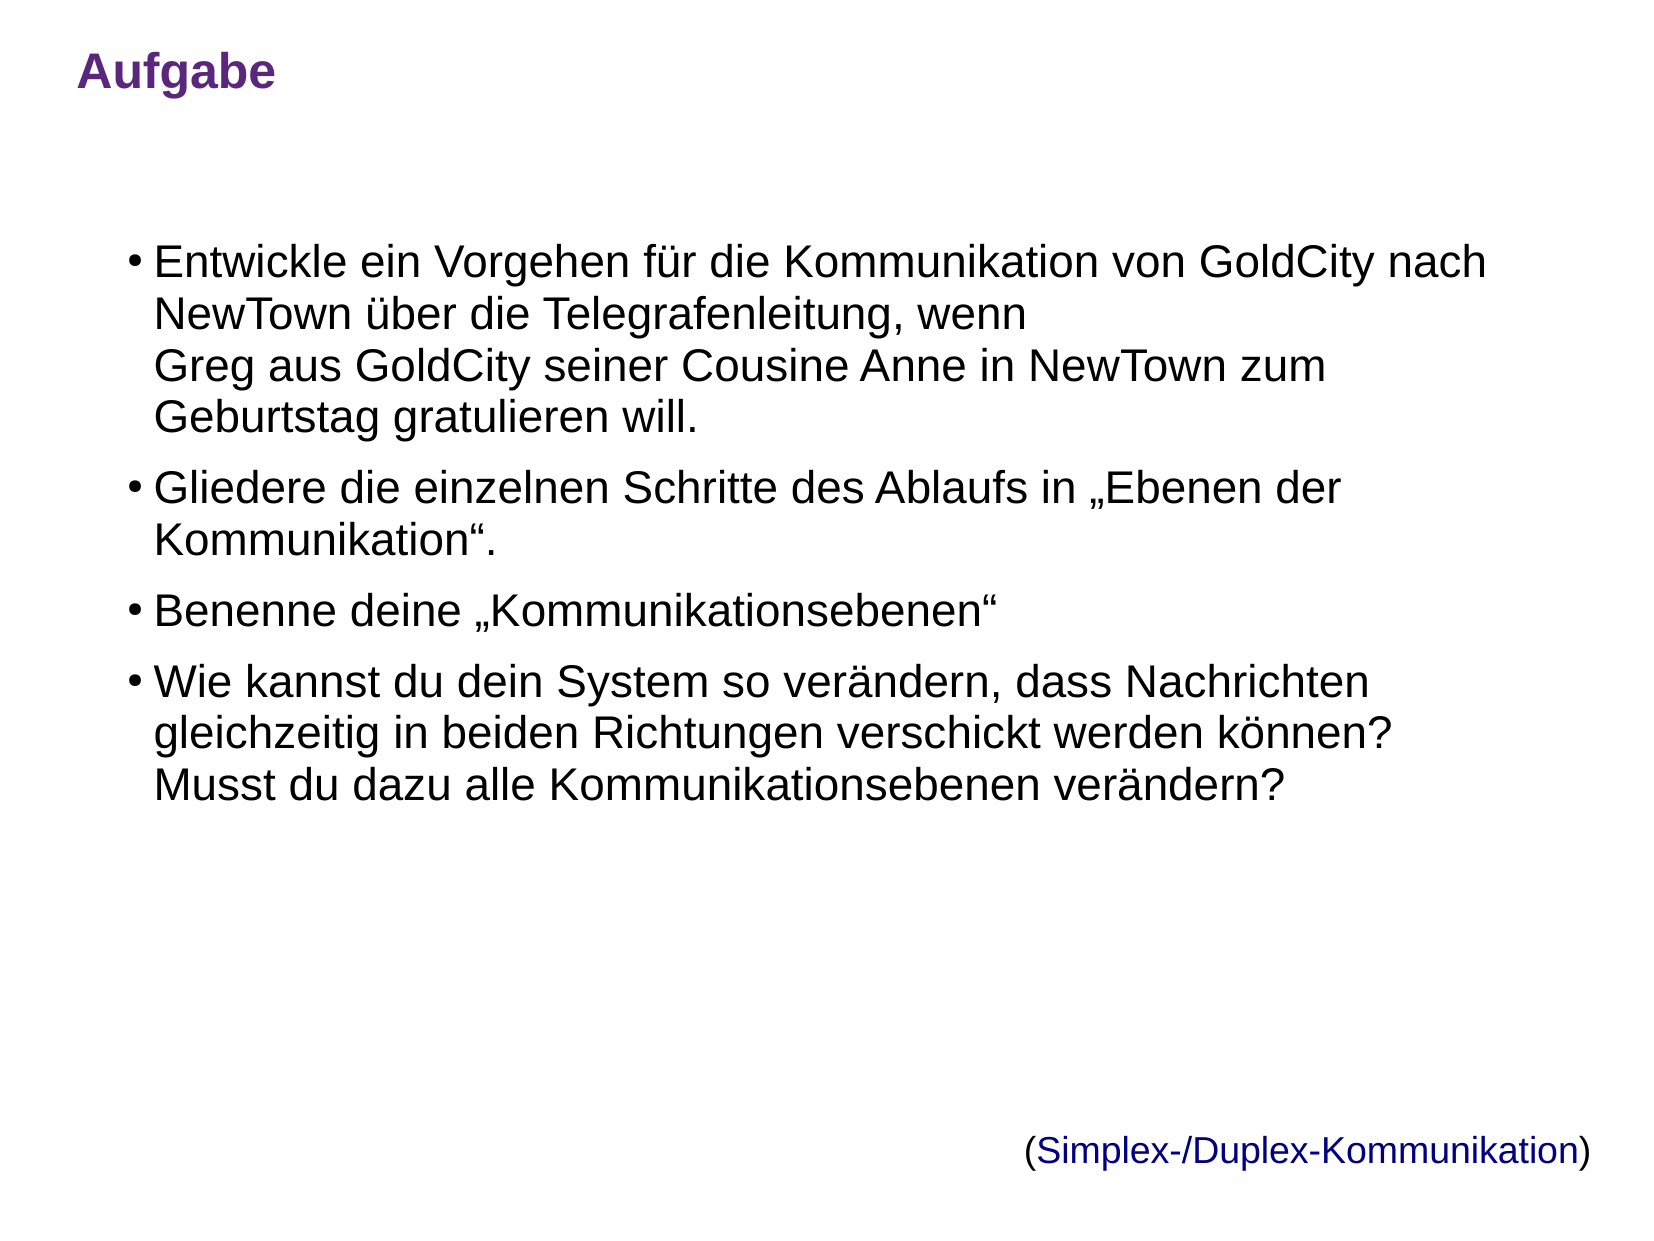

Aufgabe
# Entwickle ein Vorgehen für die Kommunikation von GoldCity nach NewTown über die Telegrafenleitung, wenn Greg aus GoldCity seiner Cousine Anne in NewTown zum Geburtstag gratulieren will.
Gliedere die einzelnen Schritte des Ablaufs in „Ebenen der Kommunikation“.
Benenne deine „Kommunikationsebenen“
Wie kannst du dein System so verändern, dass Nachrichten gleichzeitig in beiden Richtungen verschickt werden können?
Musst du dazu alle Kommunikationsebenen verändern?
(Simplex-/Duplex-Kommunikation)